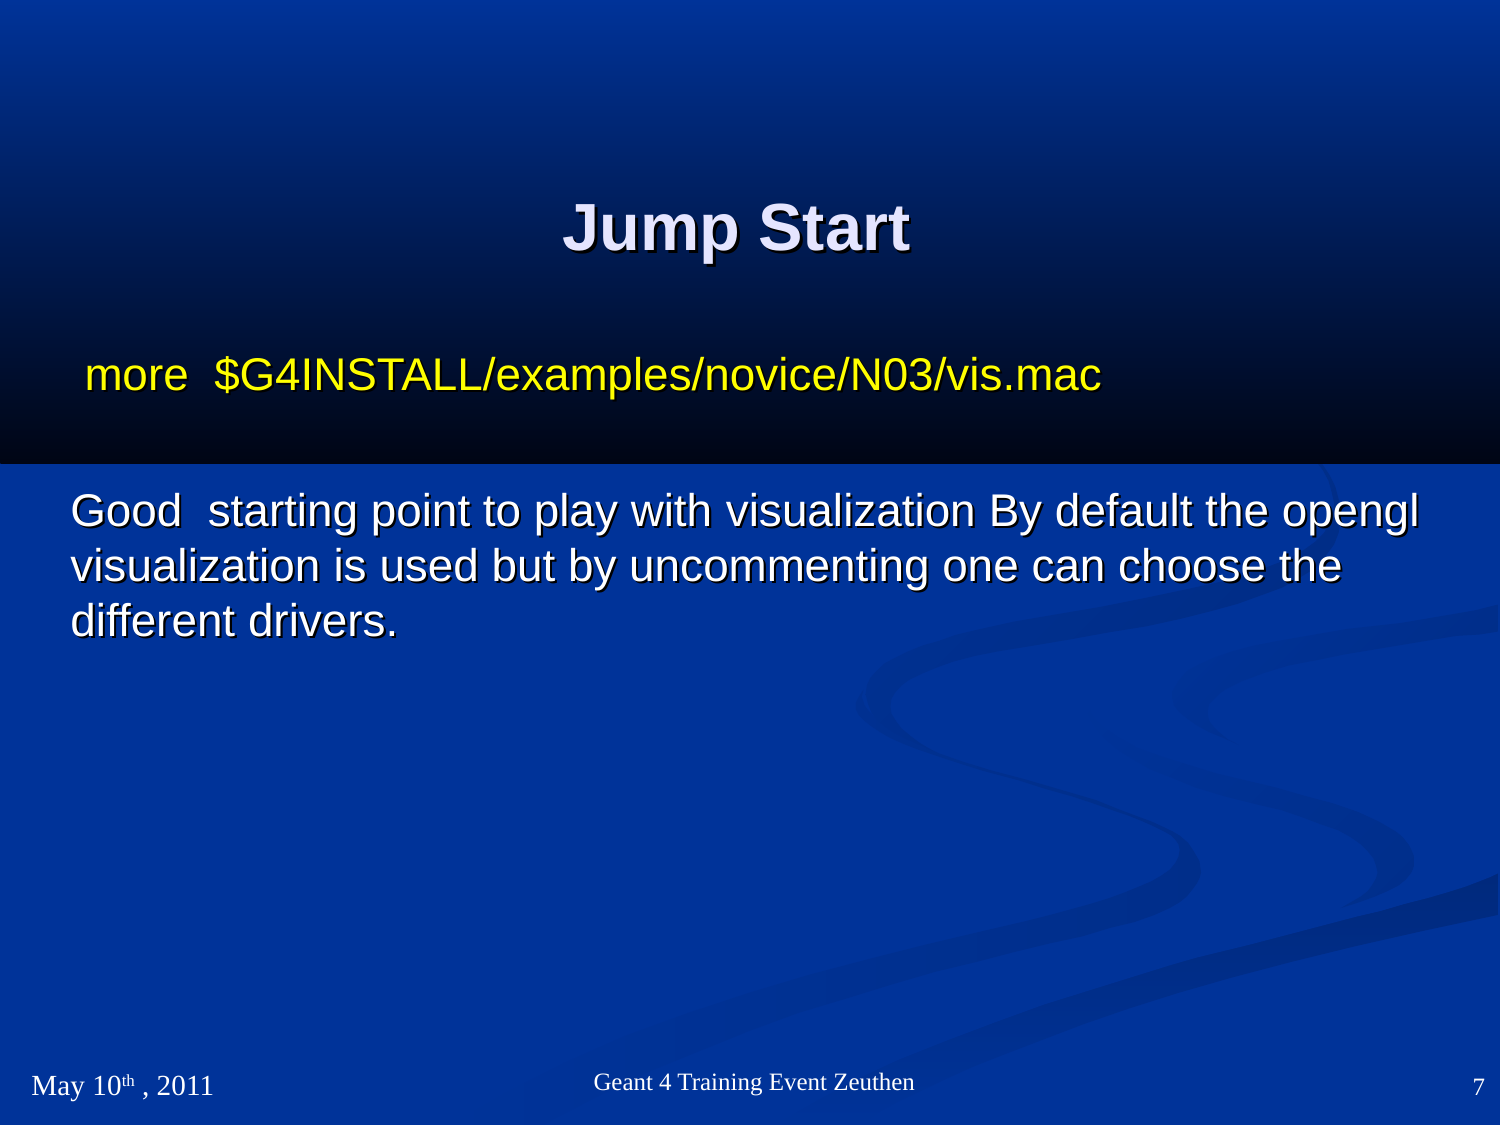

# Jump Start
 more $G4INSTALL/examples/novice/N03/vis.mac
Good starting point to play with visualization By default the opengl visualization is used but by uncommenting one can choose the different drivers.
Introduction to Geant4 Visualization J. Perl
7
10 January 2011